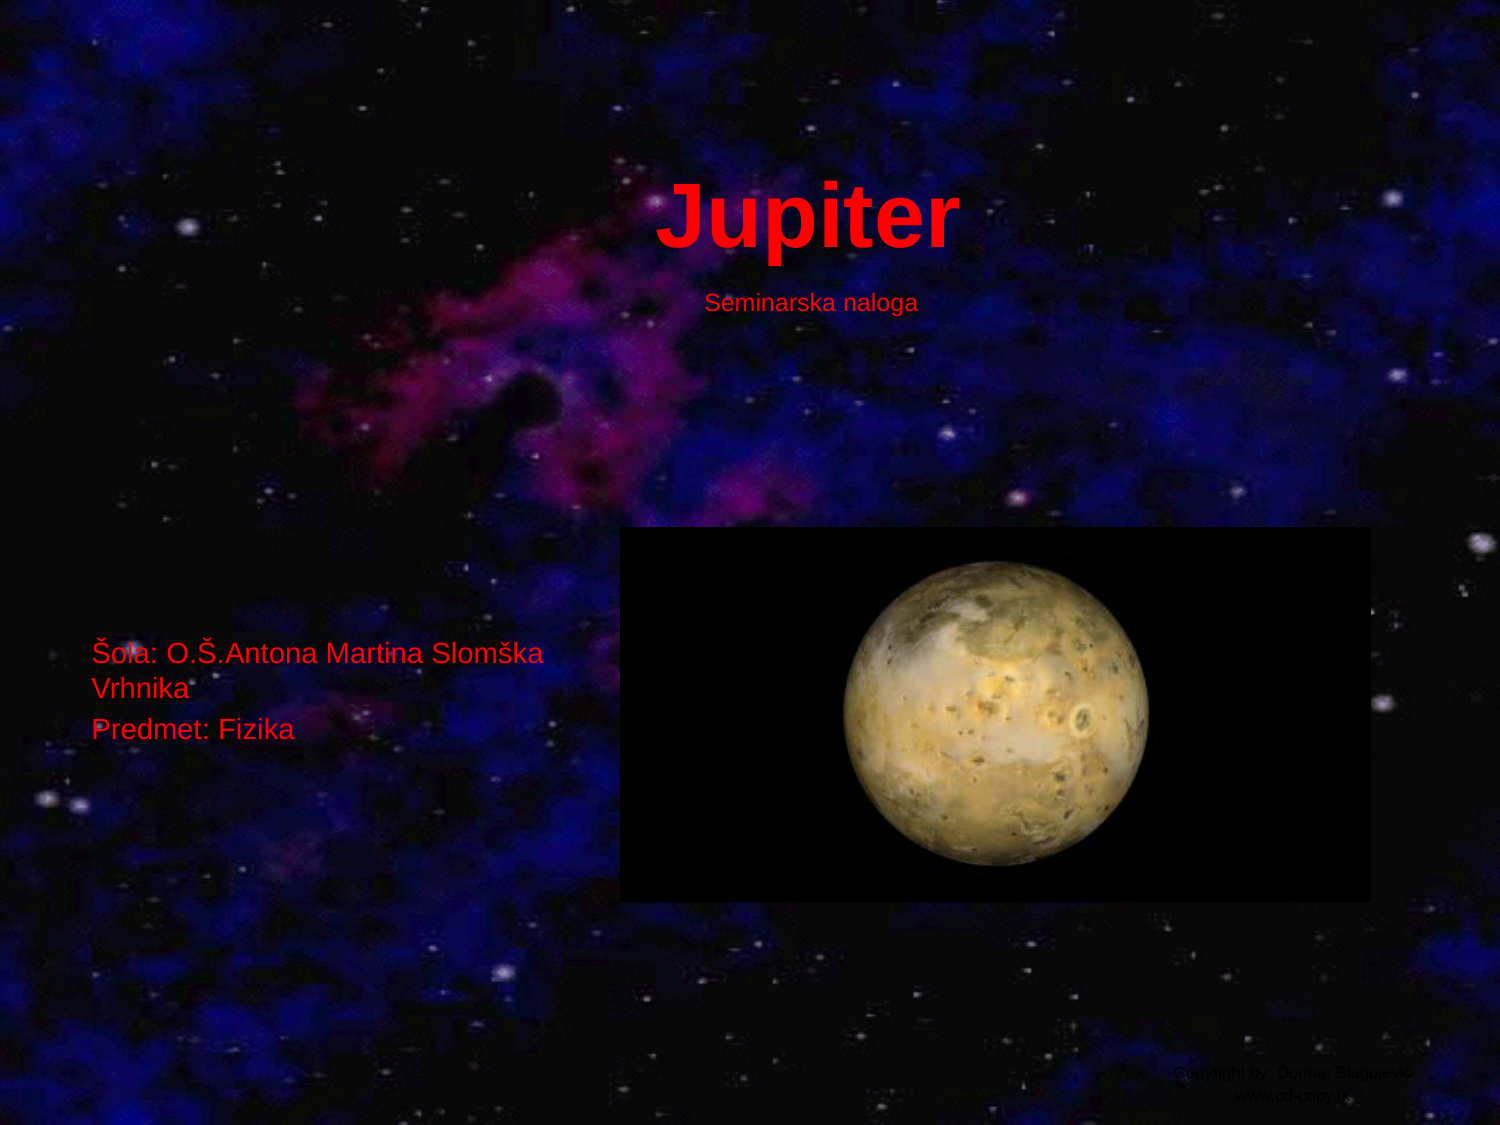

# Jupiter
Seminarska naloga
Šola: O.Š.Antona Martina Slomška Vrhnika
Predmet: Fizika
Copyright by: Doman Blagojević
www.cd-copy.tk